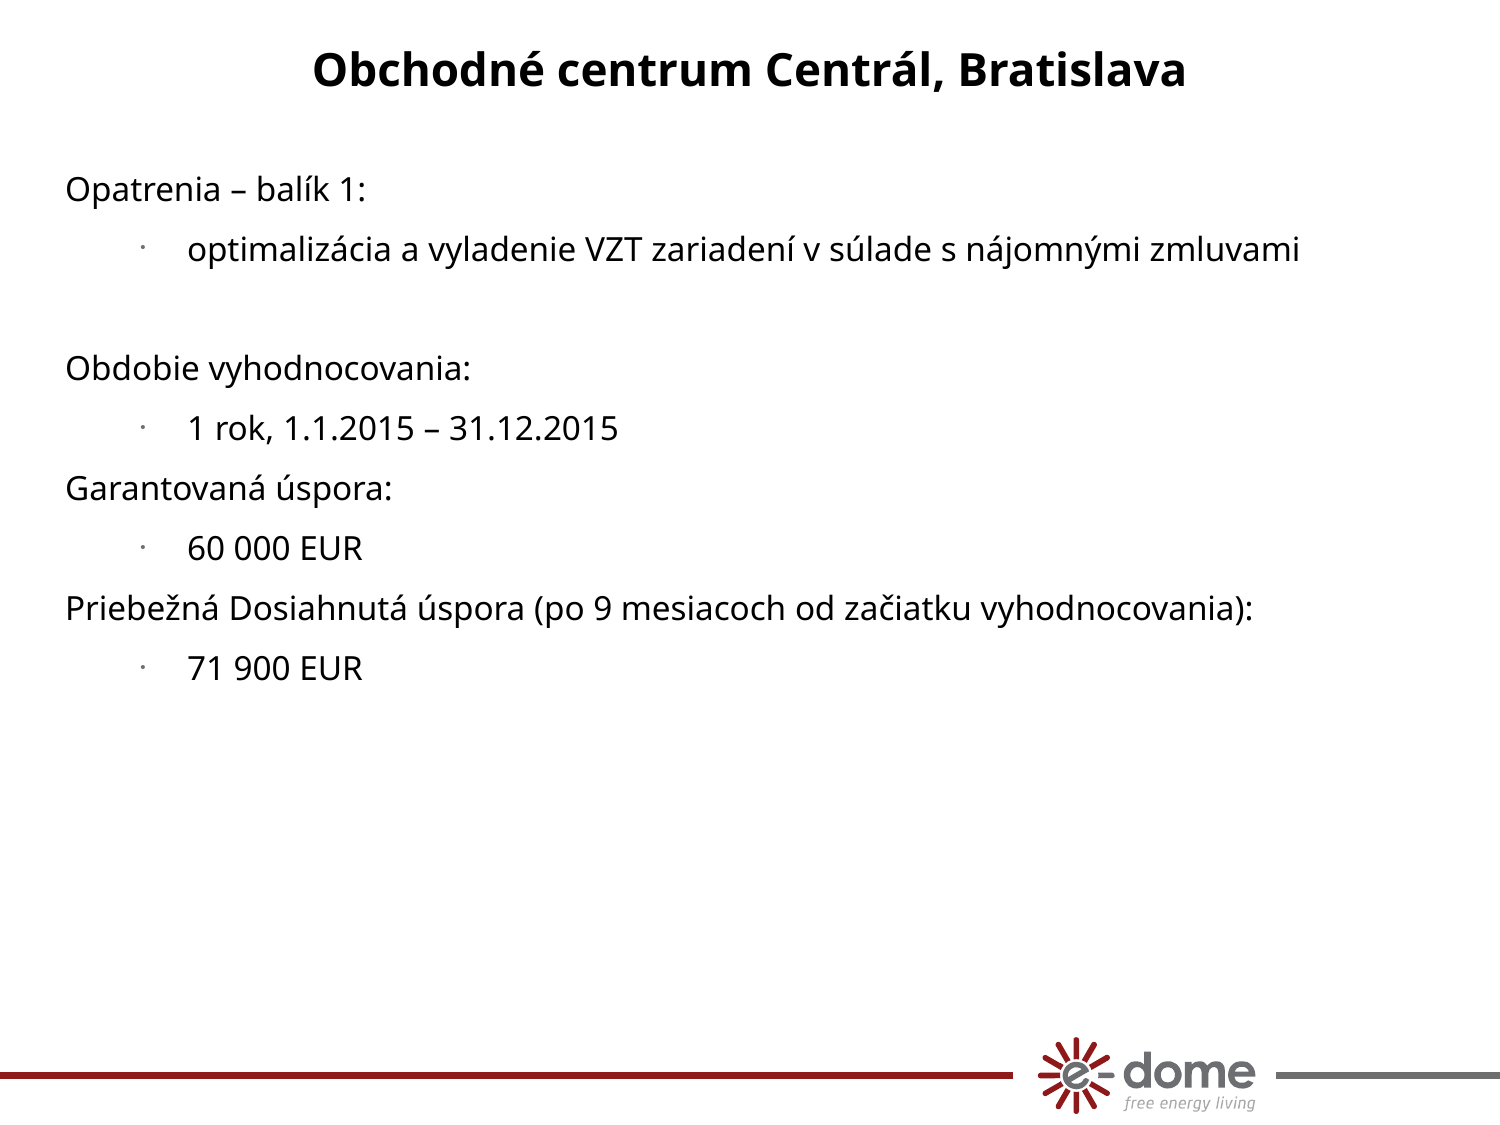

Obchodné centrum Centrál, Bratislava
Opatrenia – balík 1:
optimalizácia a vyladenie VZT zariadení v súlade s nájomnými zmluvami
Obdobie vyhodnocovania:
1 rok, 1.1.2015 – 31.12.2015
Garantovaná úspora:
60 000 EUR
Priebežná Dosiahnutá úspora (po 9 mesiacoch od začiatku vyhodnocovania):
71 900 EUR